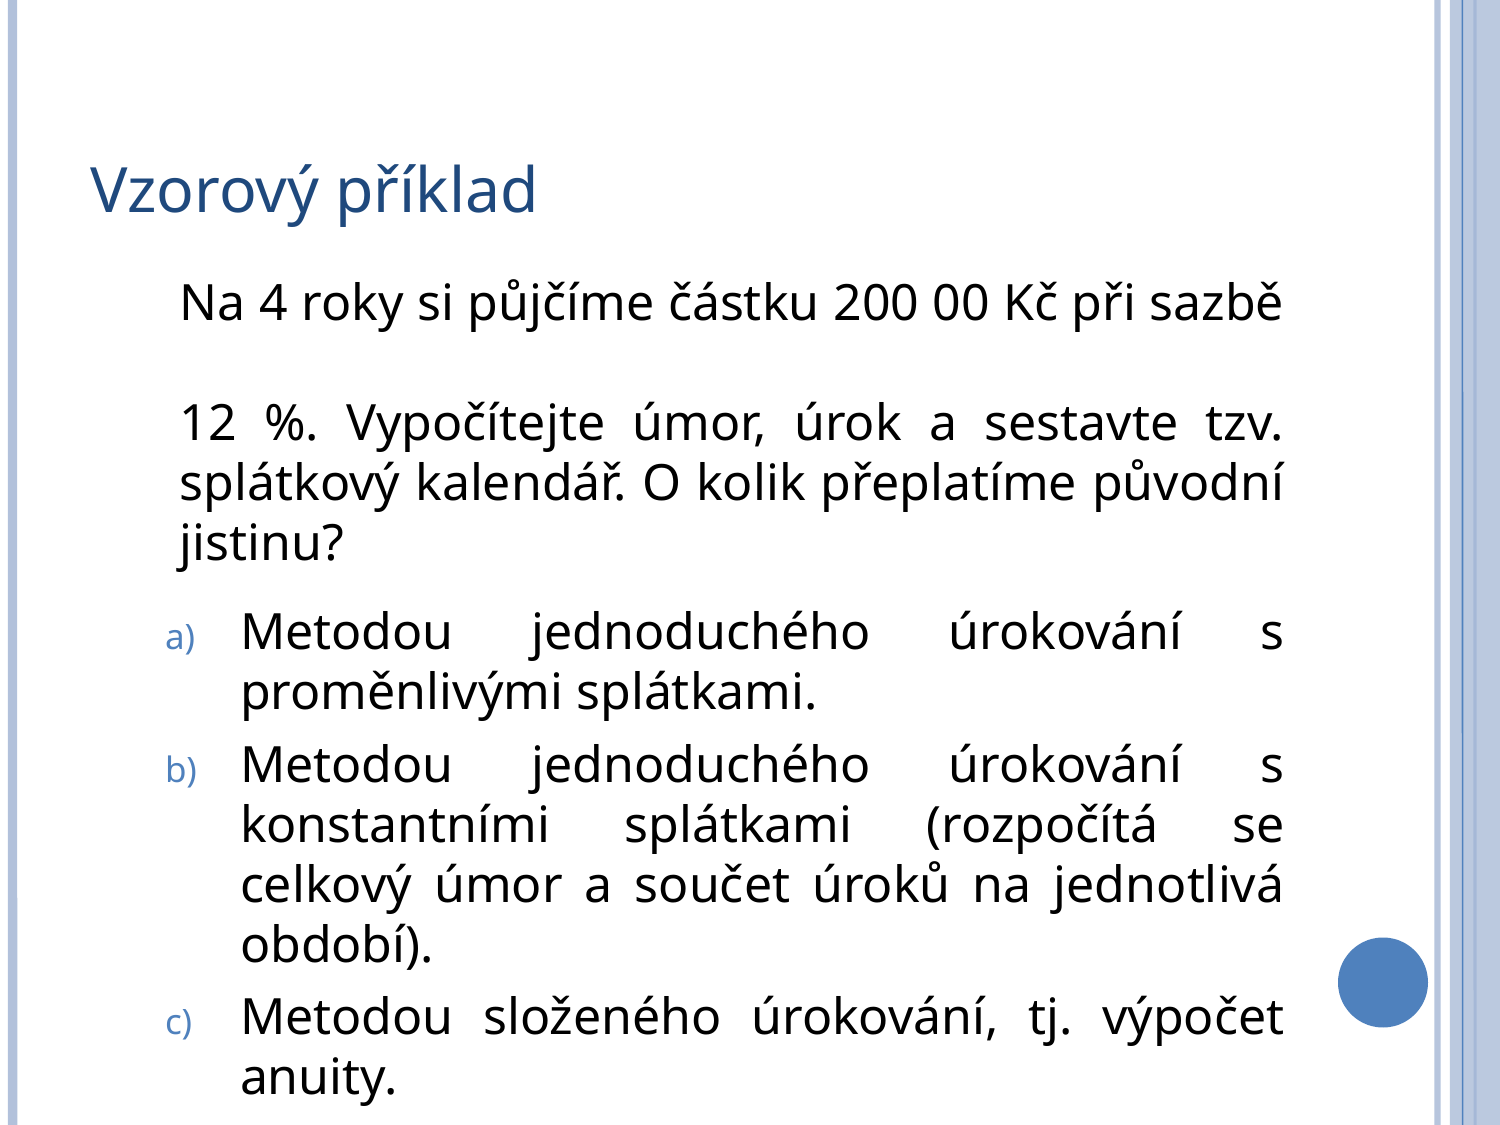

# Vzorový příklad
Na 4 roky si půjčíme částku 200 00 Kč při sazbě
12 %. Vypočítejte úmor, úrok a sestavte tzv. splátkový kalendář. O kolik přeplatíme původní jistinu?
Metodou jednoduchého úrokování s proměnlivými splátkami.
Metodou jednoduchého úrokování s konstantními splátkami (rozpočítá se celkový úmor a součet úroků na jednotlivá období).
Metodou složeného úrokování, tj. výpočet anuity.